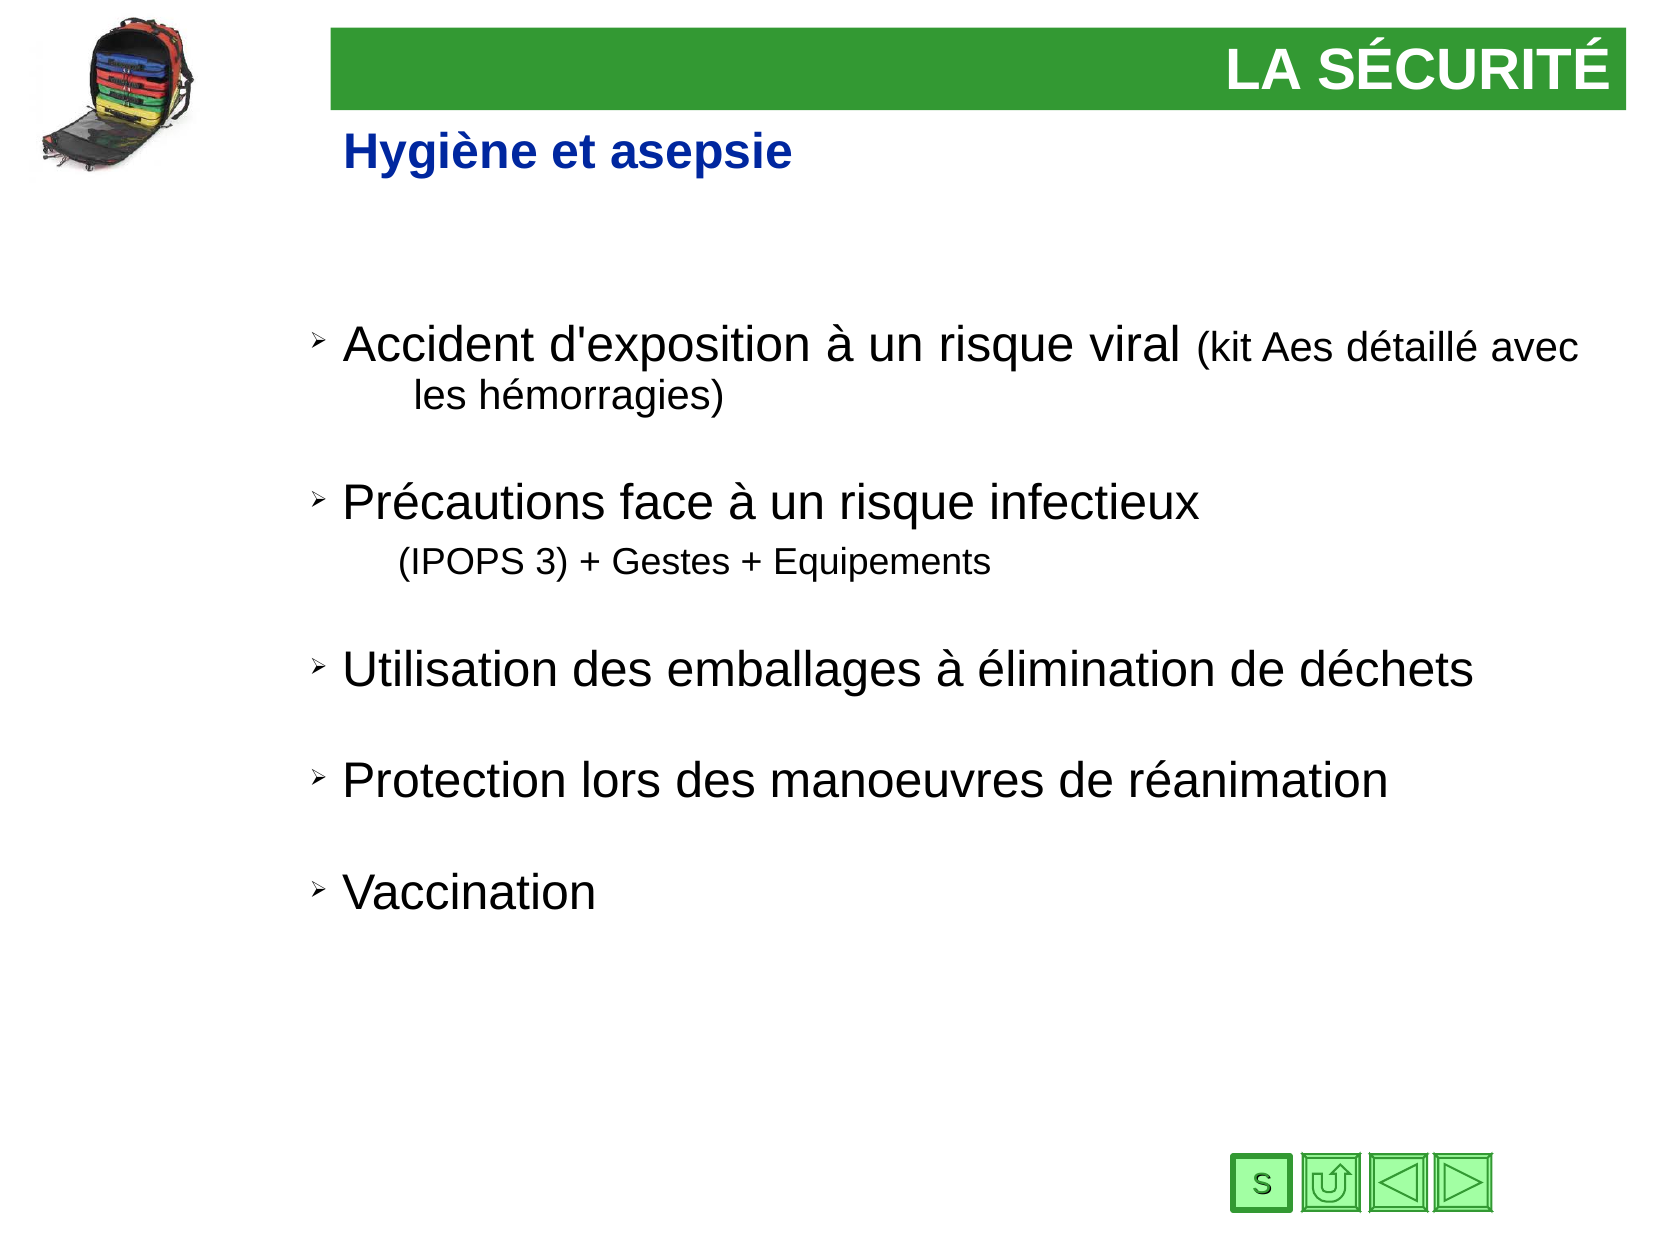

LA SÉCURITÉ
# Hygiène et asepsie
 Accident d'exposition à un risque viral (kit Aes détaillé avec les hémorragies)
 Précautions face à un risque infectieux
 (IPOPS 3) + Gestes + Equipements
 Utilisation des emballages à élimination de déchets
 Protection lors des manoeuvres de réanimation
 Vaccination